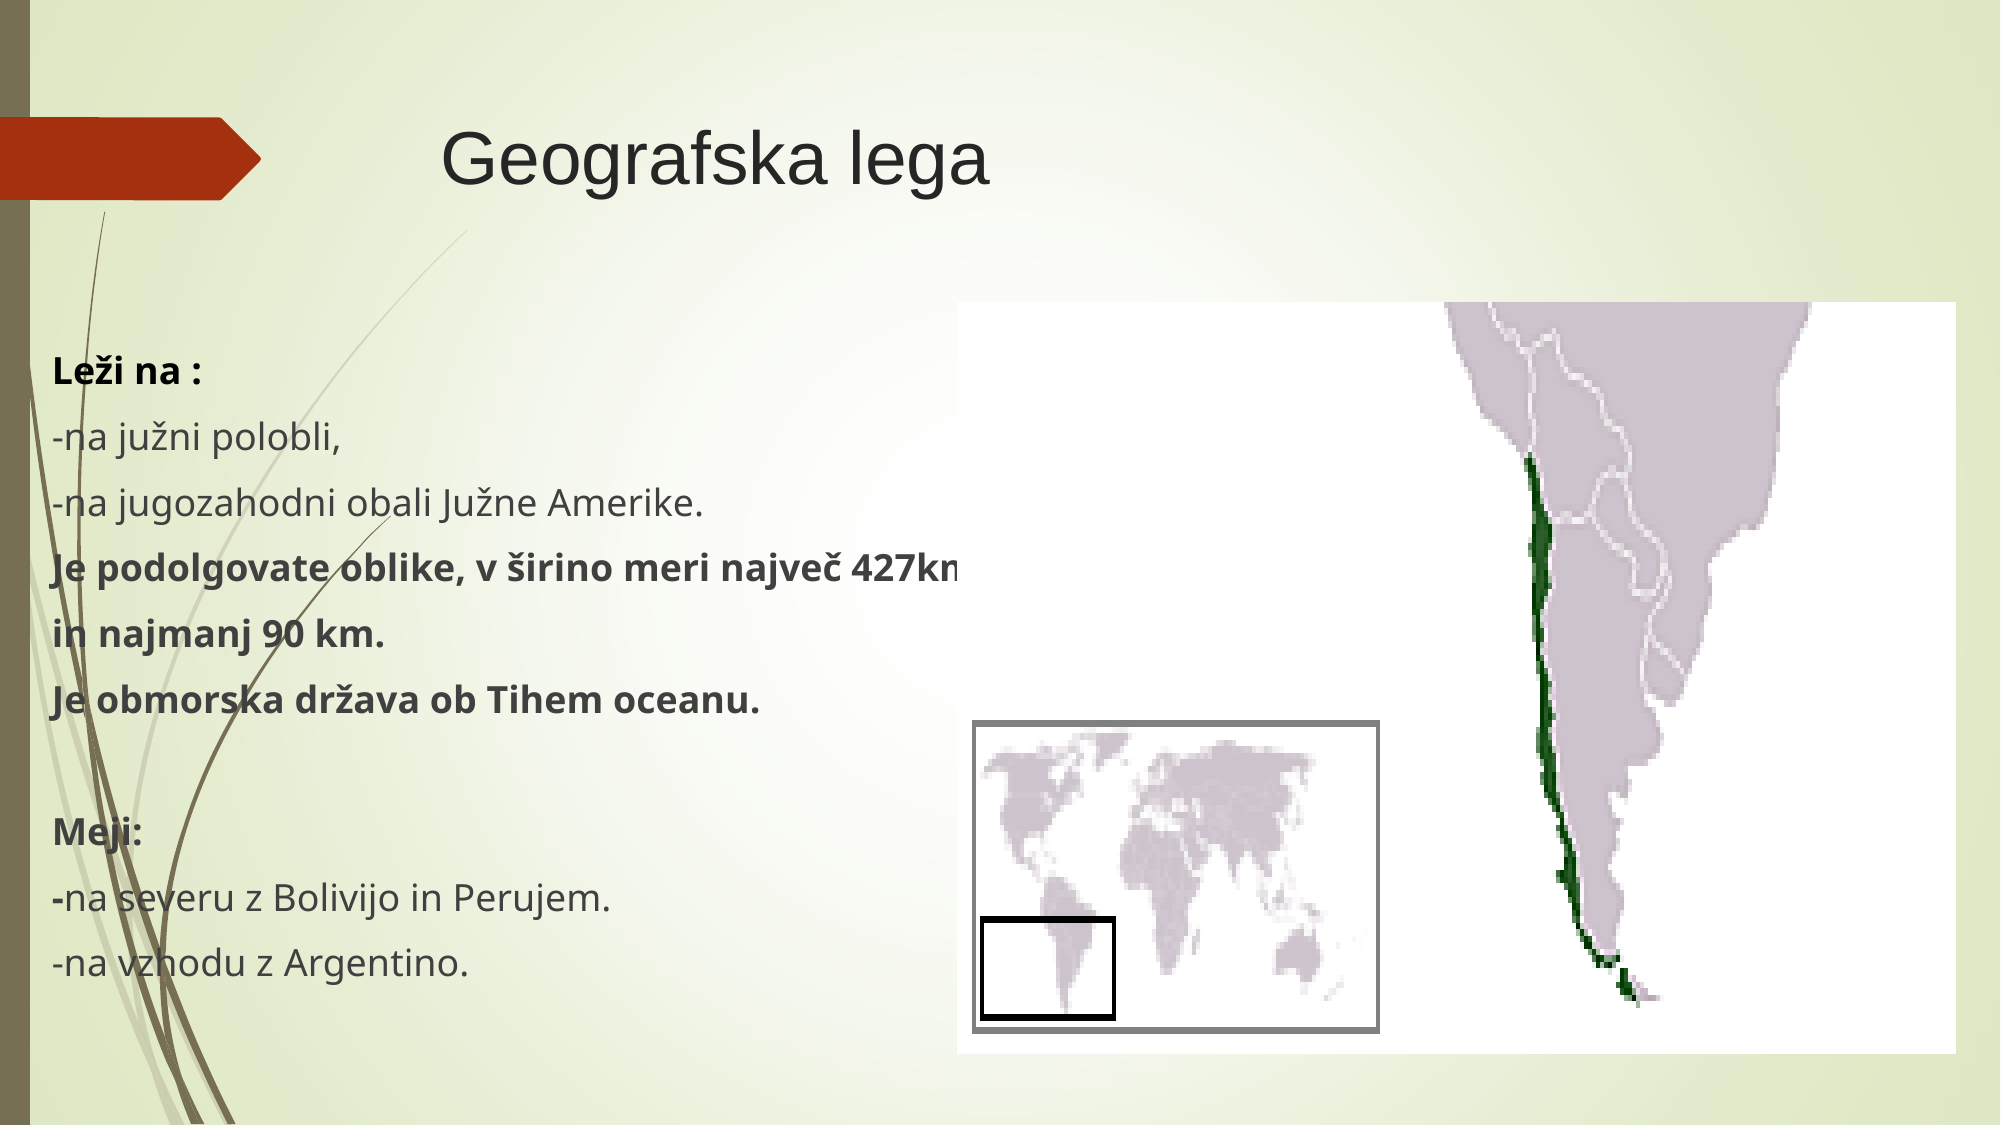

# Geografska lega
Leži na :
-na južni polobli,
-na jugozahodni obali Južne Amerike.
Je podolgovate oblike, v širino meri največ 427km
in najmanj 90 km.
Je obmorska država ob Tihem oceanu.
Meji:
-na severu z Bolivijo in Perujem.
-na vzhodu z Argentino.